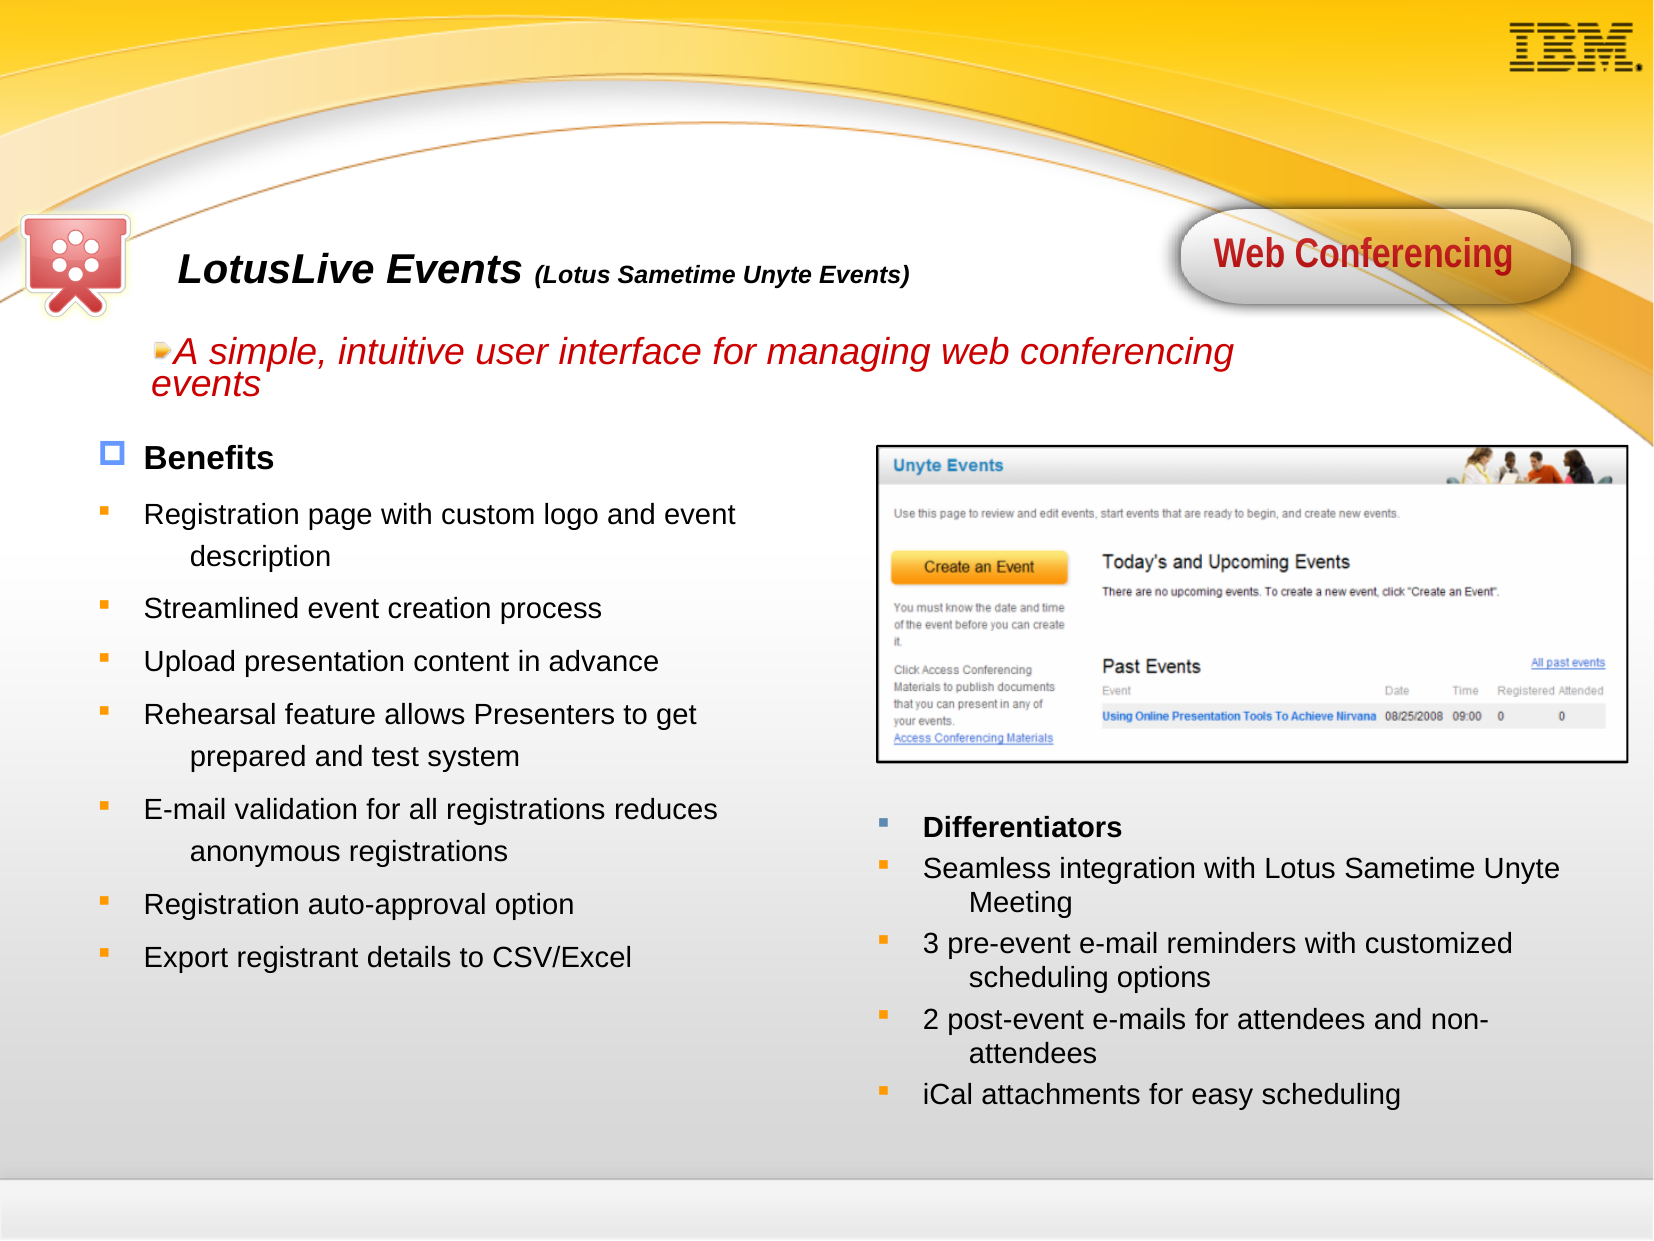

Web Conferencing
LotusLive Events (Lotus Sametime Unyte Events)
# A simple, intuitive user interface for managing web conferencing events
Benefits
Registration page with custom logo and event description
Streamlined event creation process
Upload presentation content in advance
Rehearsal feature allows Presenters to get prepared and test system
E-mail validation for all registrations reduces anonymous registrations
Registration auto-approval option
Export registrant details to CSV/Excel
Differentiators
Seamless integration with Lotus Sametime Unyte Meeting
3 pre-event e-mail reminders with customized scheduling options
2 post-event e-mails for attendees and non-attendees
iCal attachments for easy scheduling